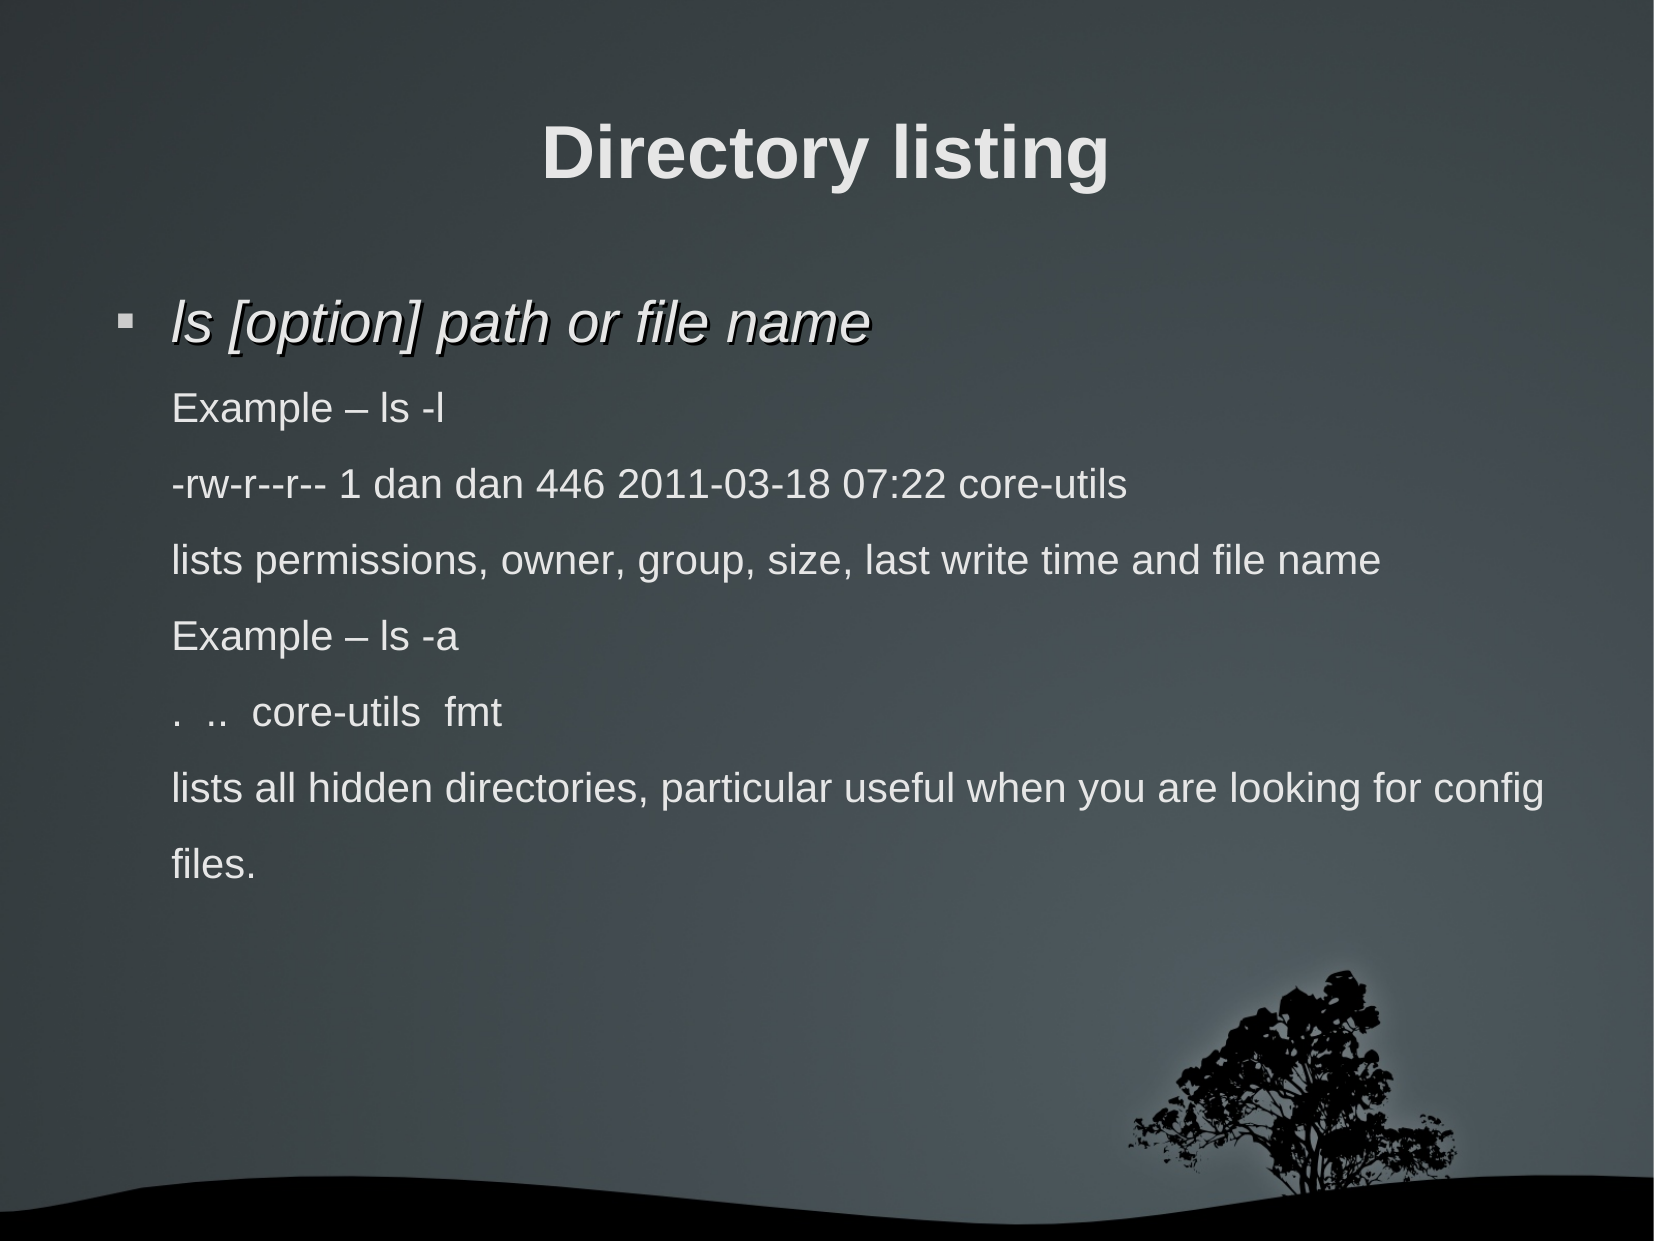

# Directory listing
ls [option] path or file name
Example – ls -l
-rw-r--r-- 1 dan dan 446 2011-03-18 07:22 core-utils
lists permissions, owner, group, size, last write time and file name
Example – ls -a
. .. core-utils fmt
lists all hidden directories, particular useful when you are looking for config
files.